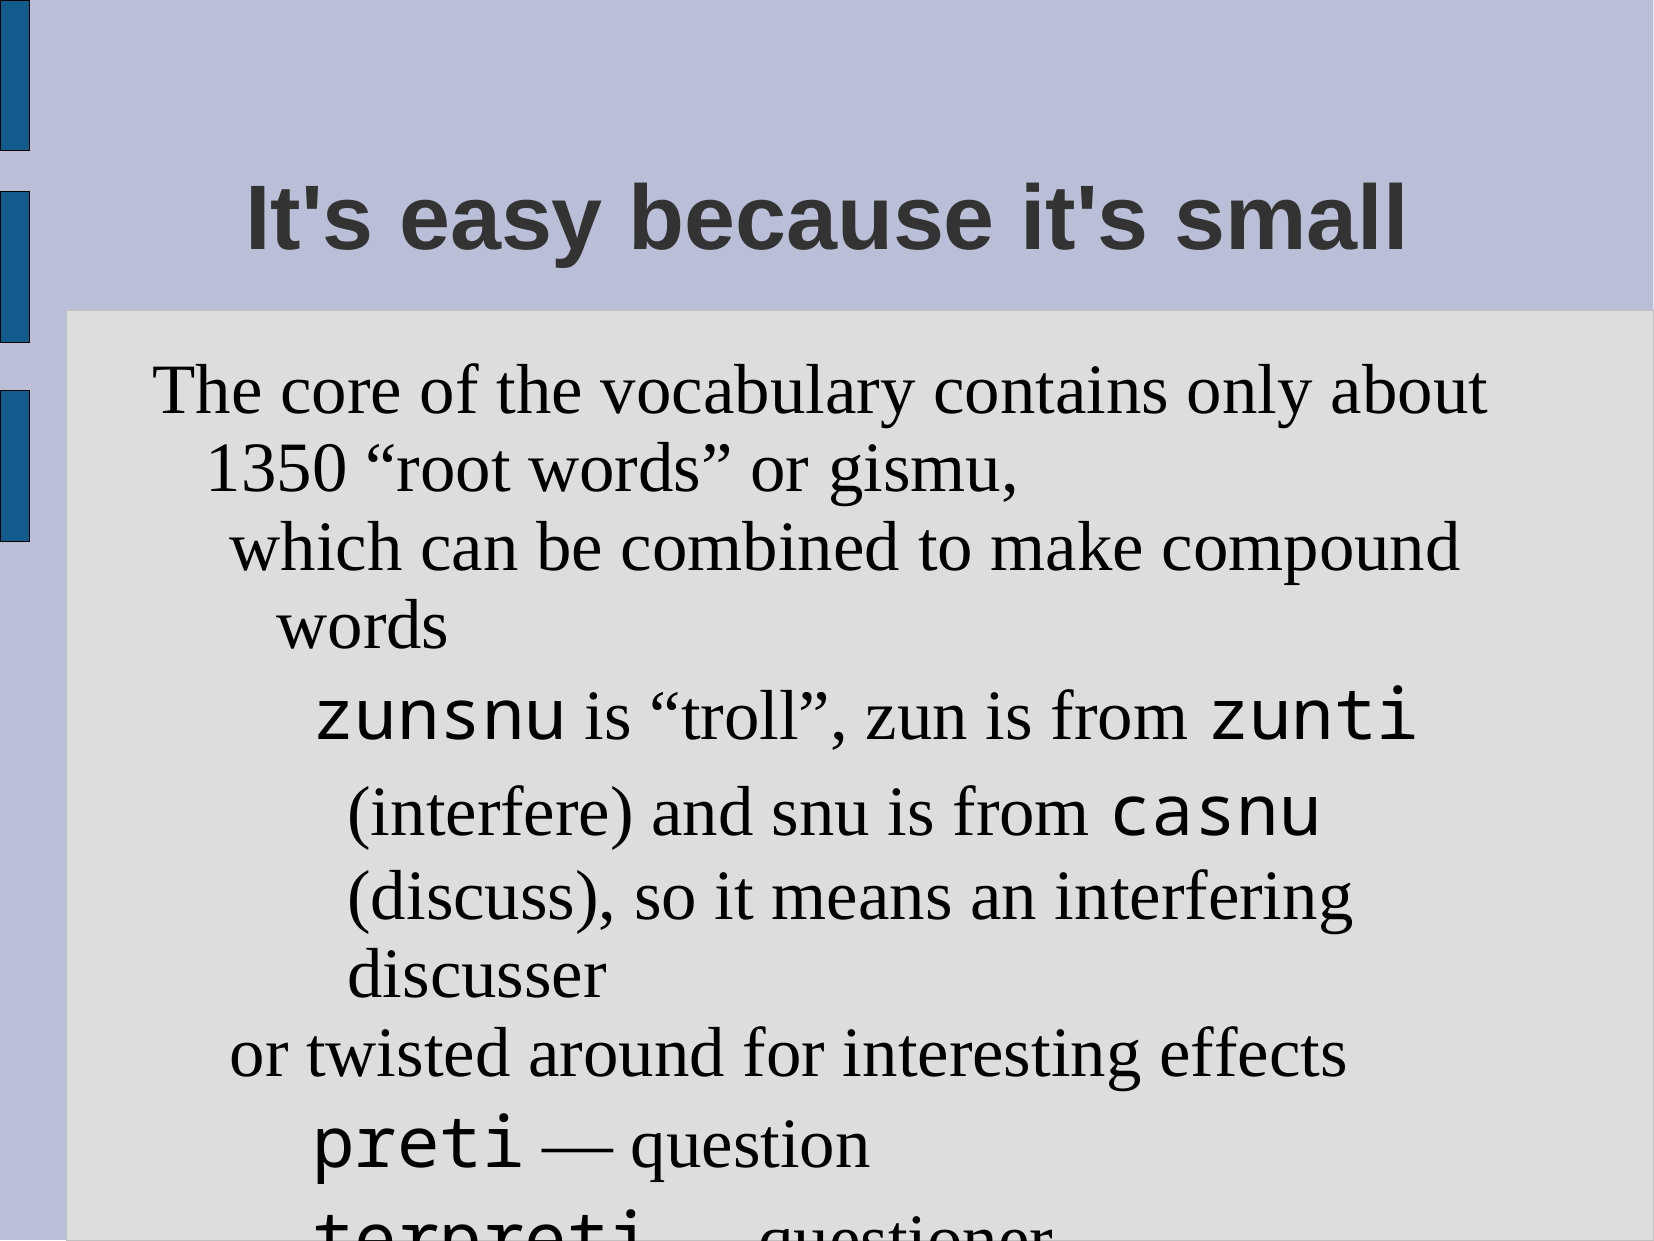

# It's easy because it's small
The core of the vocabulary contains only about 1350 “root words” or gismu,
which can be combined to make compound words
zunsnu is “troll”, zun is from zunti (interfere) and snu is from casnu (discuss), so it means an interfering discusser
or twisted around for interesting effects
preti — question
terpreti — questioner